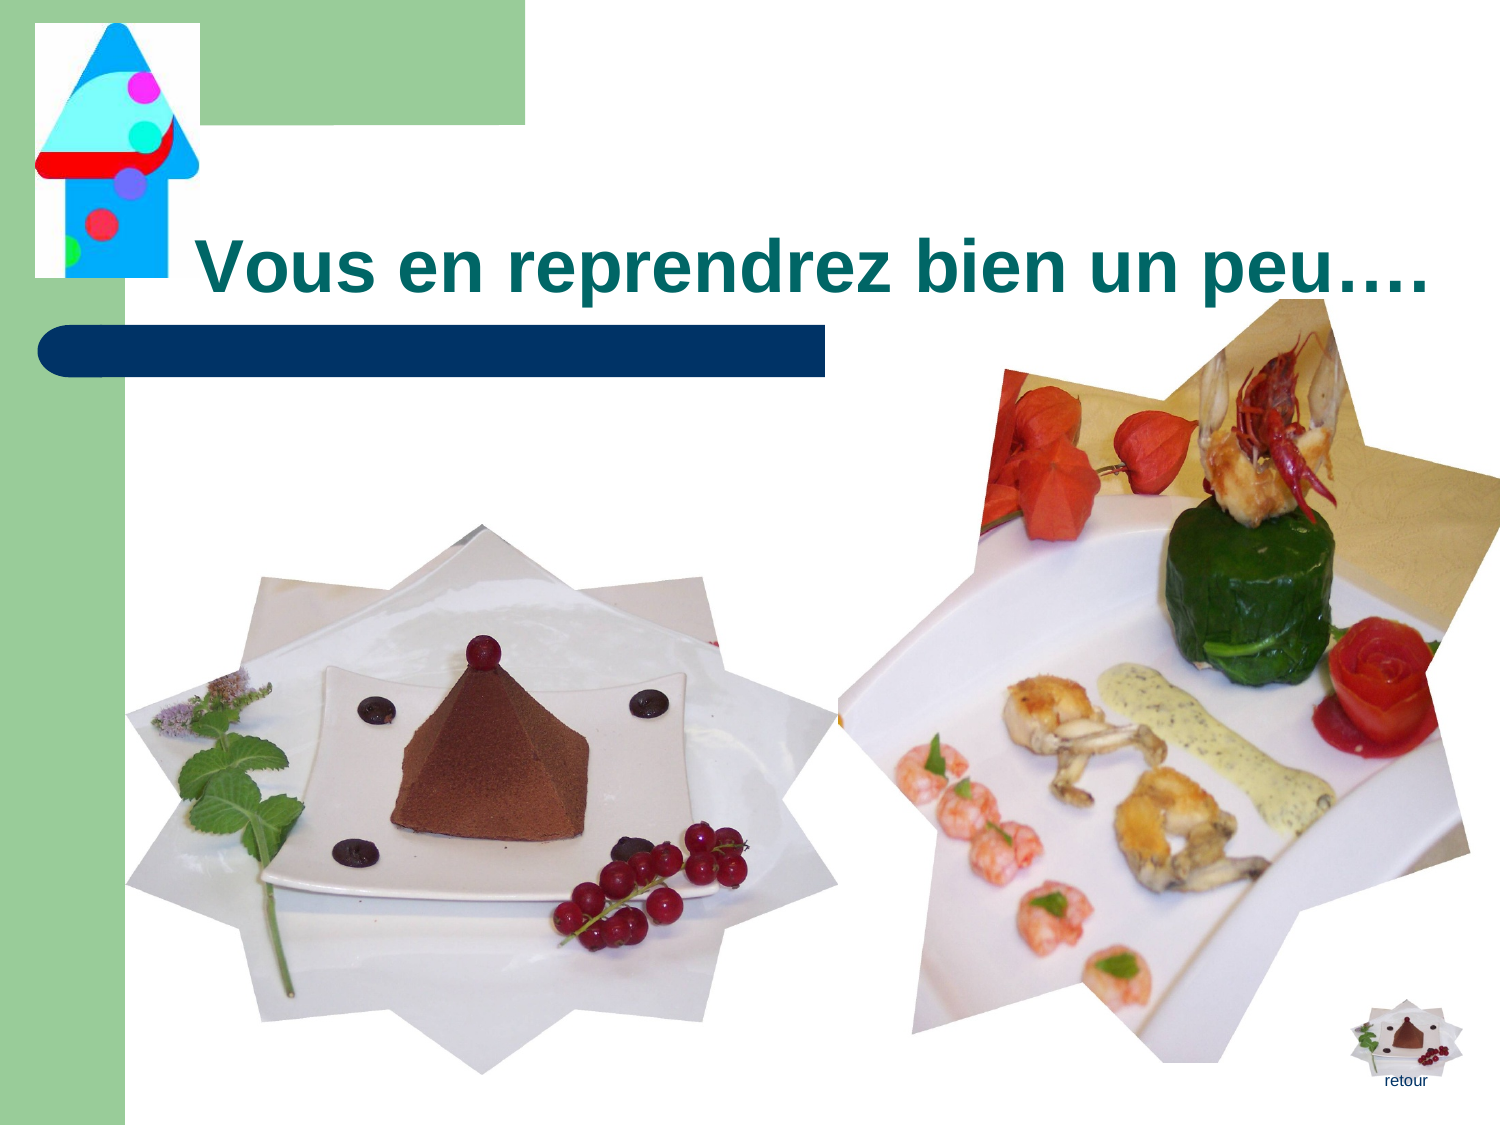

# Vous en reprendrez bien un peu….
retour